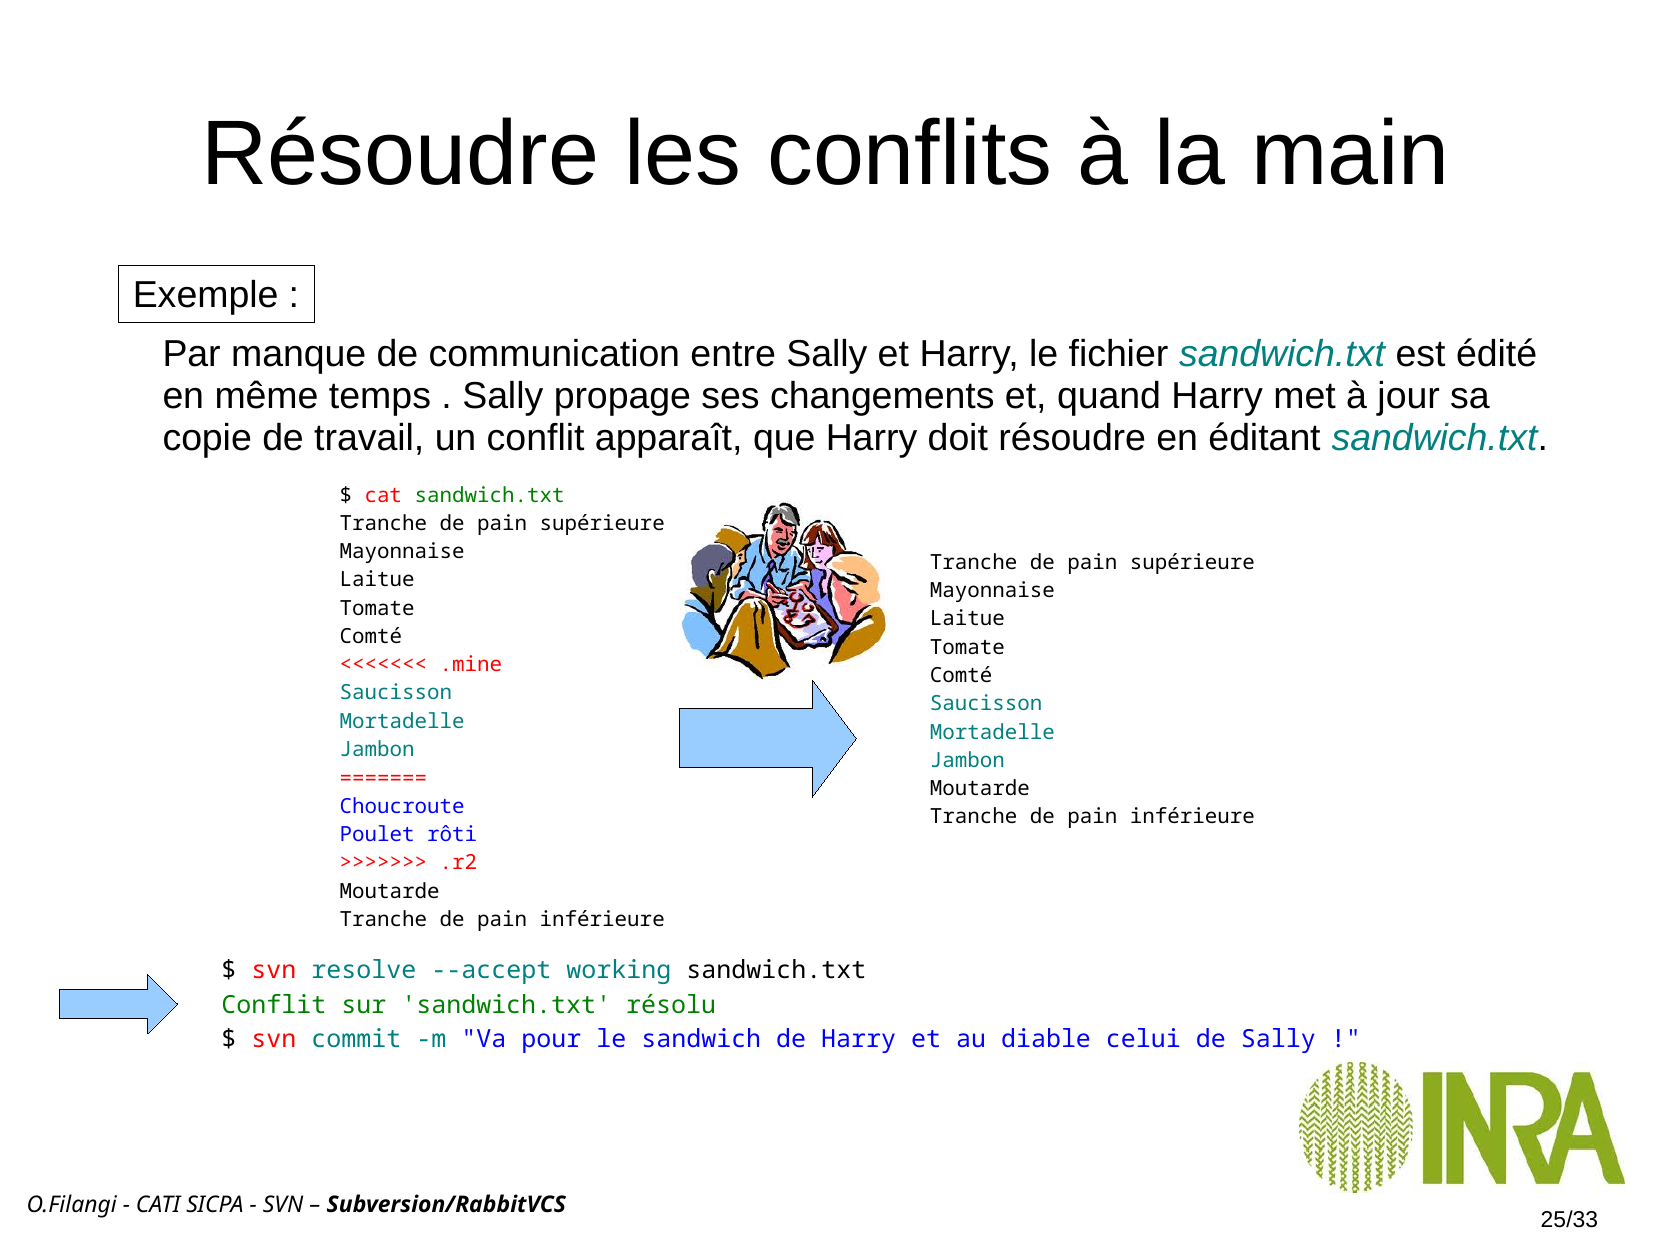

# Résoudre les conflits à la main
Exemple :
Par manque de communication entre Sally et Harry, le fichier sandwich.txt est édité en même temps . Sally propage ses changements et, quand Harry met à jour sa copie de travail, un conflit apparaît, que Harry doit résoudre en éditant sandwich.txt.
$ cat sandwich.txt
Tranche de pain supérieure
Mayonnaise
Laitue
Tomate
Comté
<<<<<<< .mine
Saucisson
Mortadelle
Jambon
=======
Choucroute
Poulet rôti
>>>>>>> .r2
Moutarde
Tranche de pain inférieure
Tranche de pain supérieure
Mayonnaise
Laitue
Tomate
Comté
Saucisson
Mortadelle
Jambon
Moutarde
Tranche de pain inférieure
$ svn resolve --accept working sandwich.txt
Conflit sur 'sandwich.txt' résolu
$ svn commit -m "Va pour le sandwich de Harry et au diable celui de Sally !"
 O.Filangi - CATI SICPA - SVN – Subversion/RabbitVCS